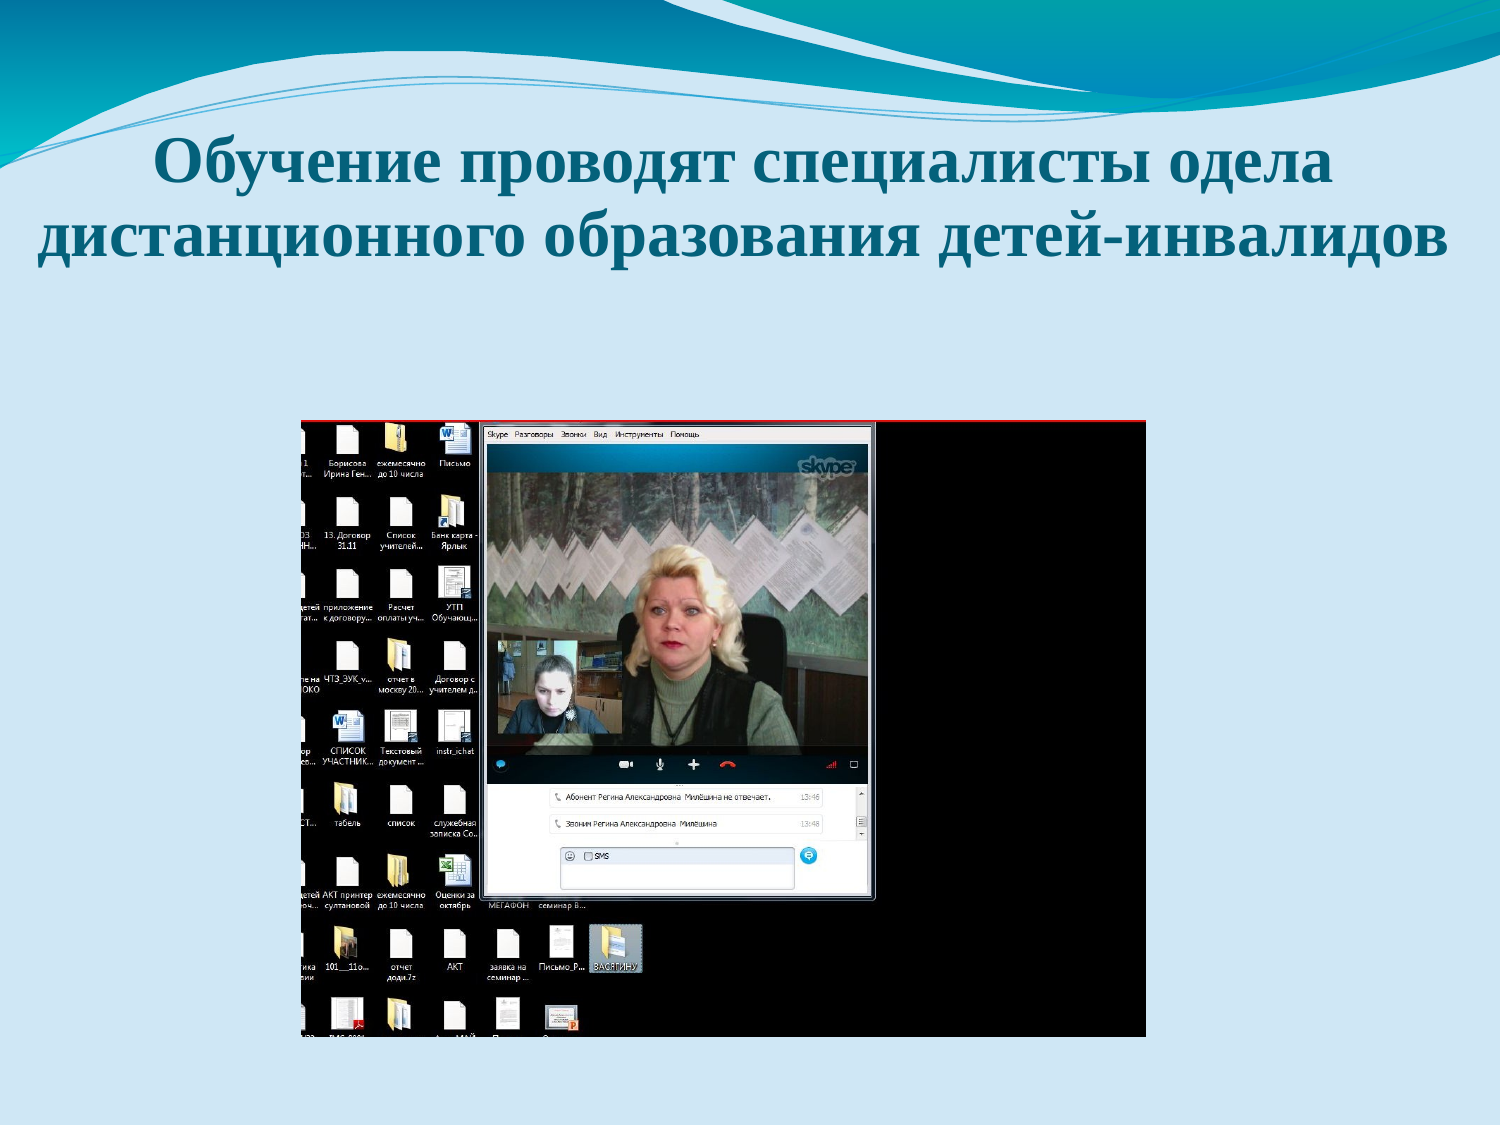

# Обучение проводят специалисты одела дистанционного образования детей-инвалидов